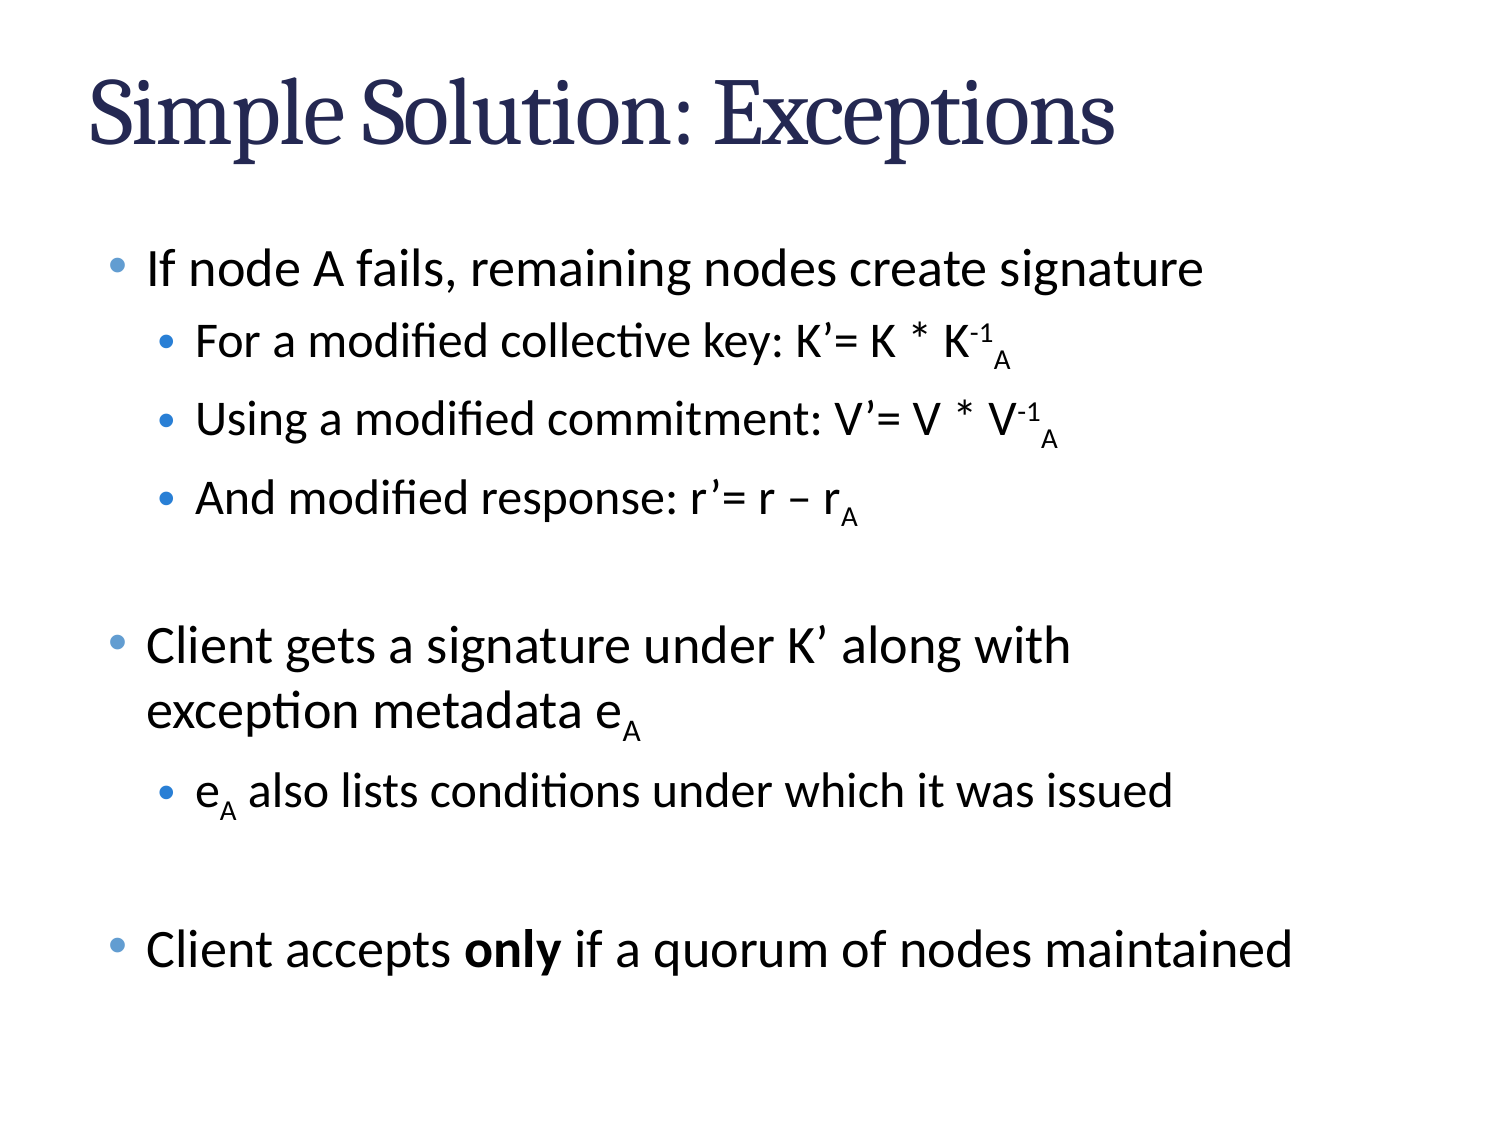

# Simple Solution: Exceptions
If node A fails, remaining nodes create signature
For a modified collective key: K’= K * K-1A
Using a modified commitment: V’= V * V-1A
And modified response: r’= r – rA
Client gets a signature under K’ along with
exception metadata eA
eA also lists conditions under which it was issued
Client accepts only if a quorum of nodes maintained